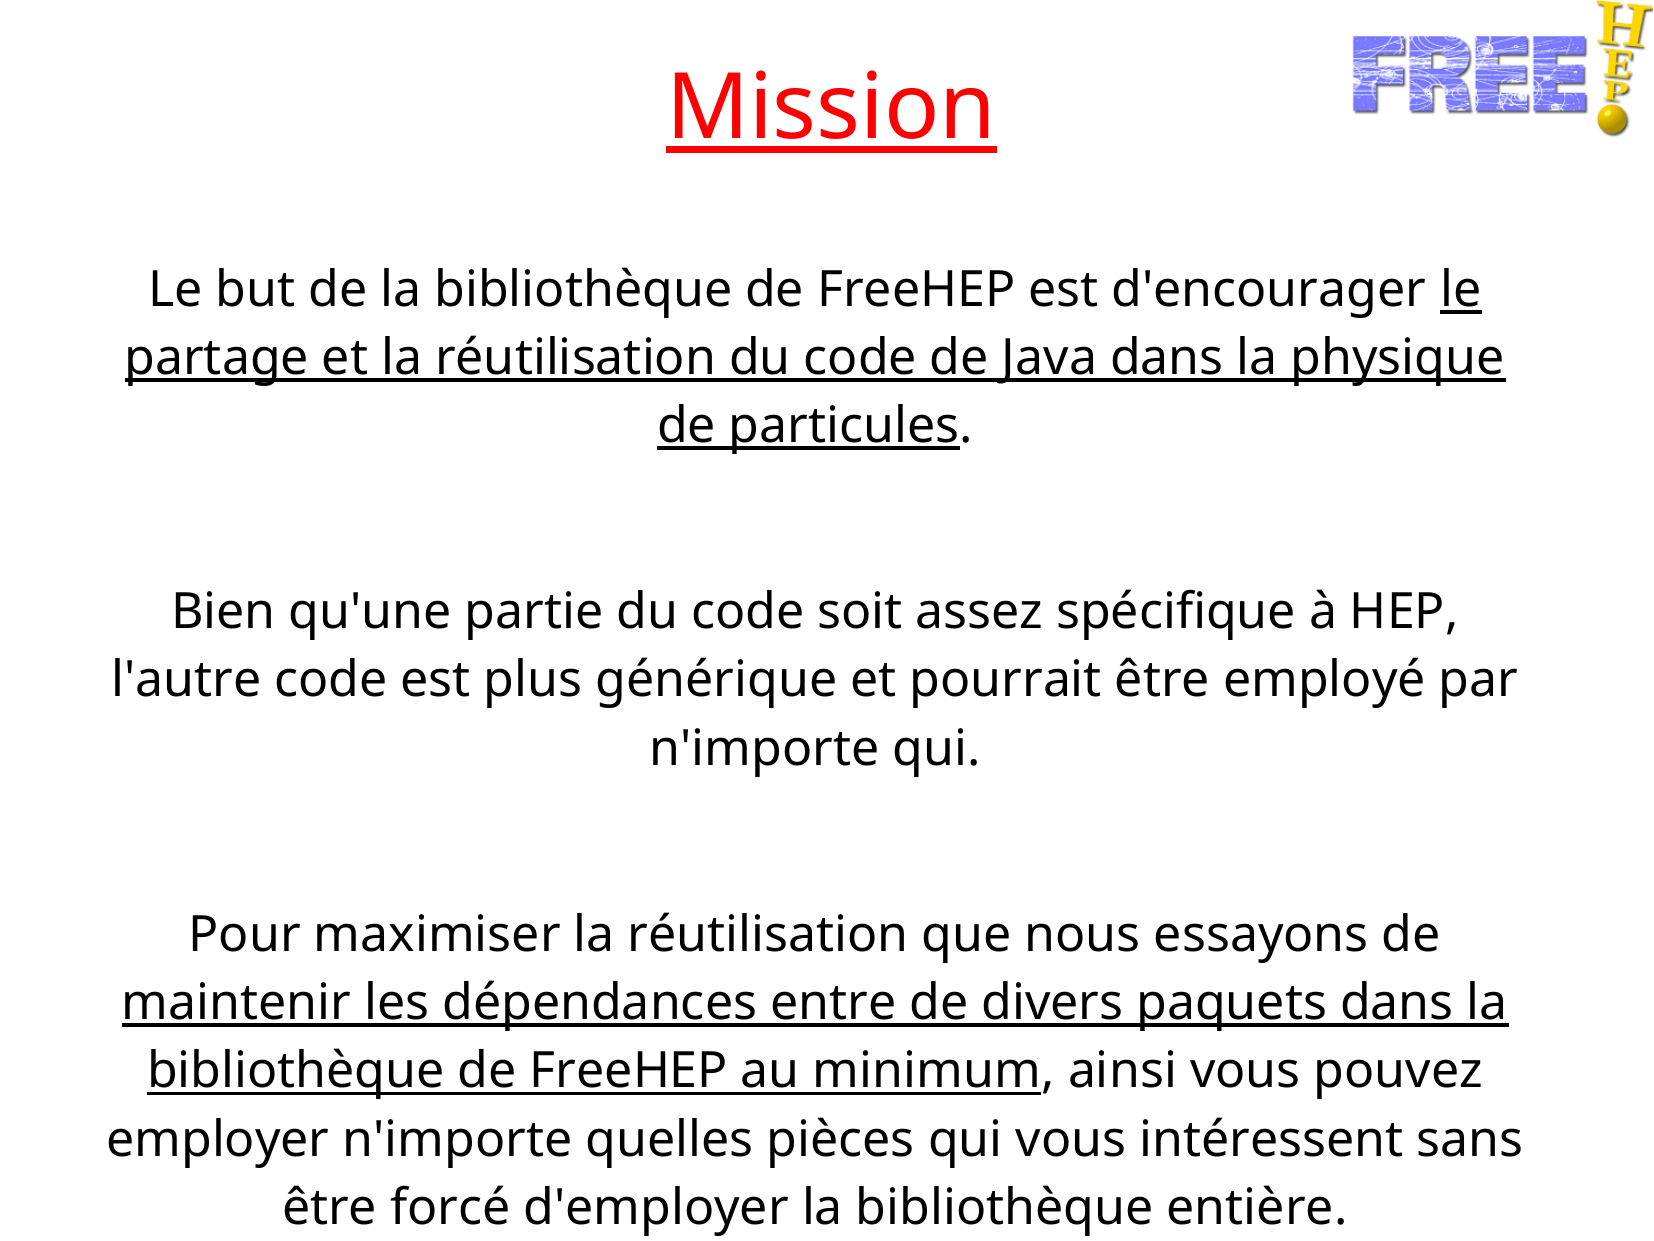

# Mission
Le but de la bibliothèque de FreeHEP est d'encourager le partage et la réutilisation du code de Java dans la physique de particules.
Bien qu'une partie du code soit assez spécifique à HEP, l'autre code est plus générique et pourrait être employé par n'importe qui.
Pour maximiser la réutilisation que nous essayons de maintenir les dépendances entre de divers paquets dans la bibliothèque de FreeHEP au minimum, ainsi vous pouvez employer n'importe quelles pièces qui vous intéressent sans être forcé d'employer la bibliothèque entière.